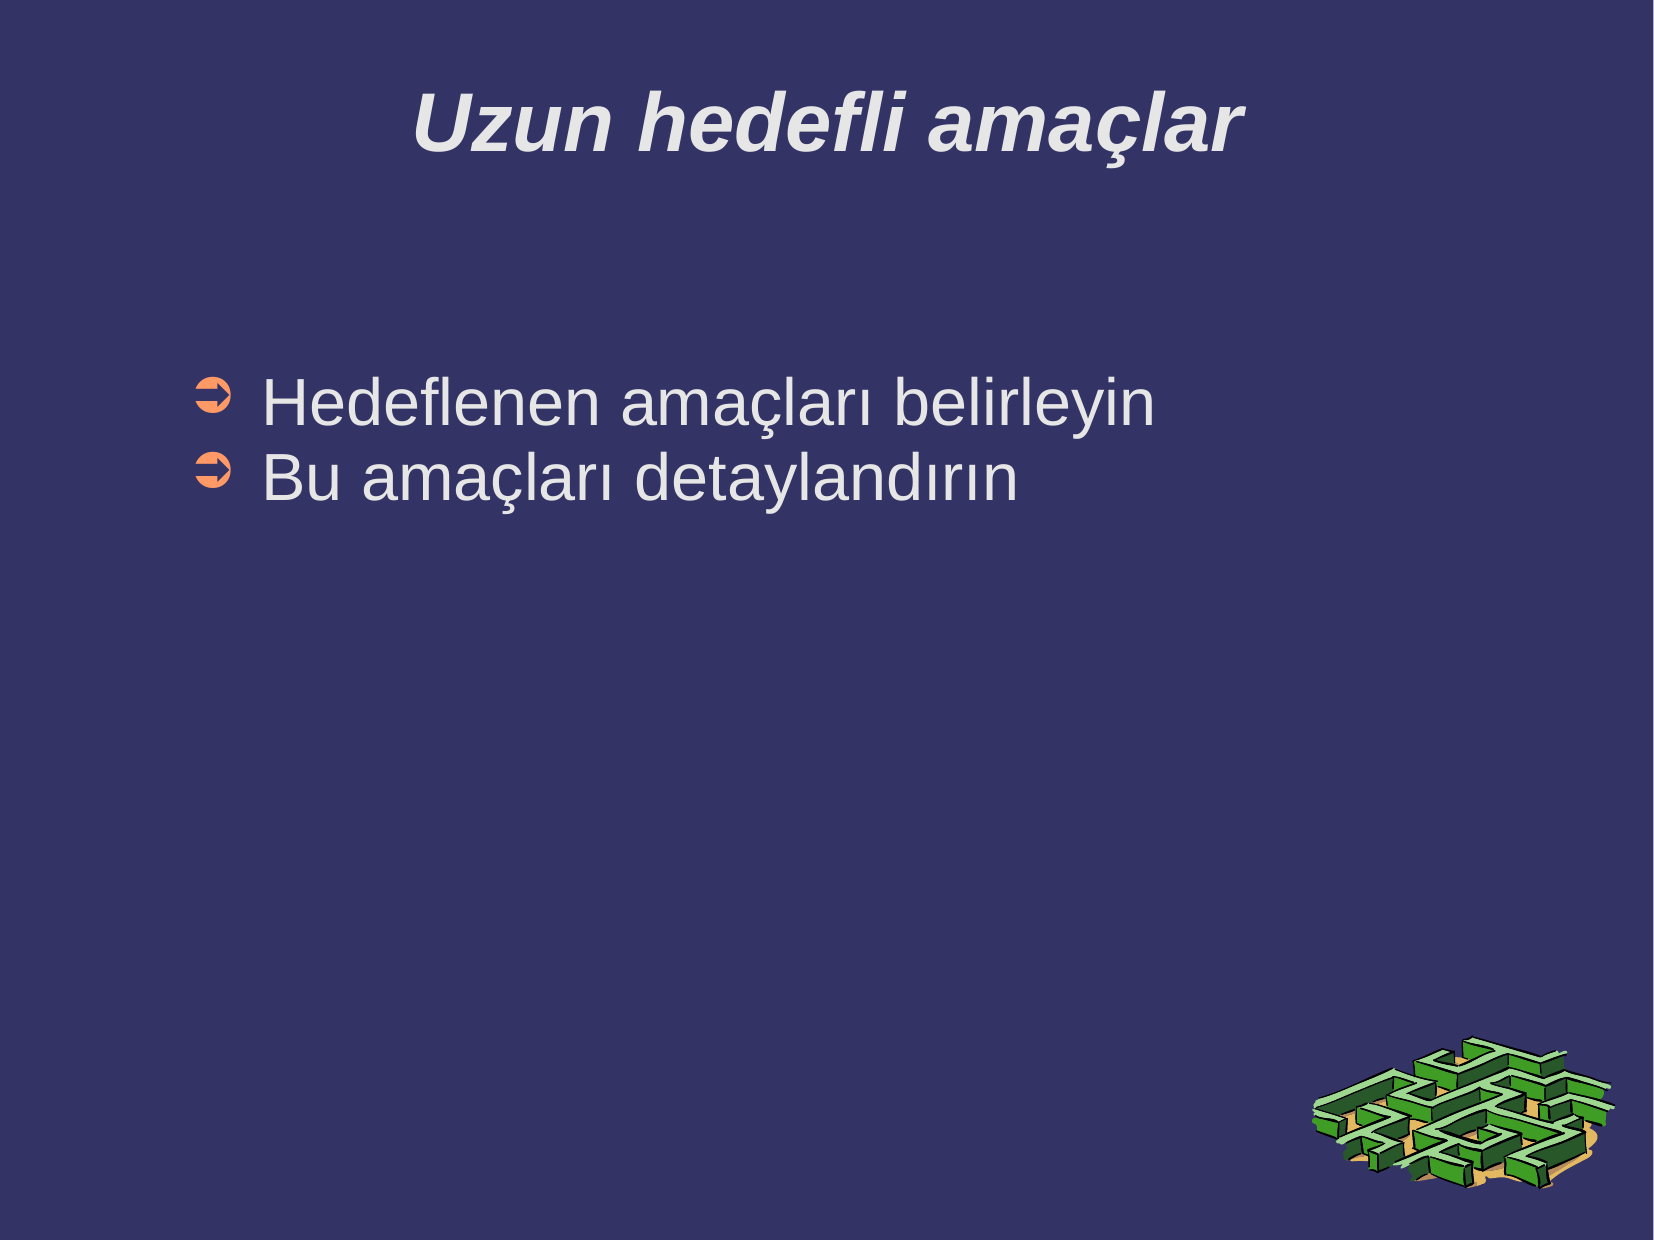

# Uzun hedefli amaçlar
Hedeflenen amaçları belirleyin
Bu amaçları detaylandırın